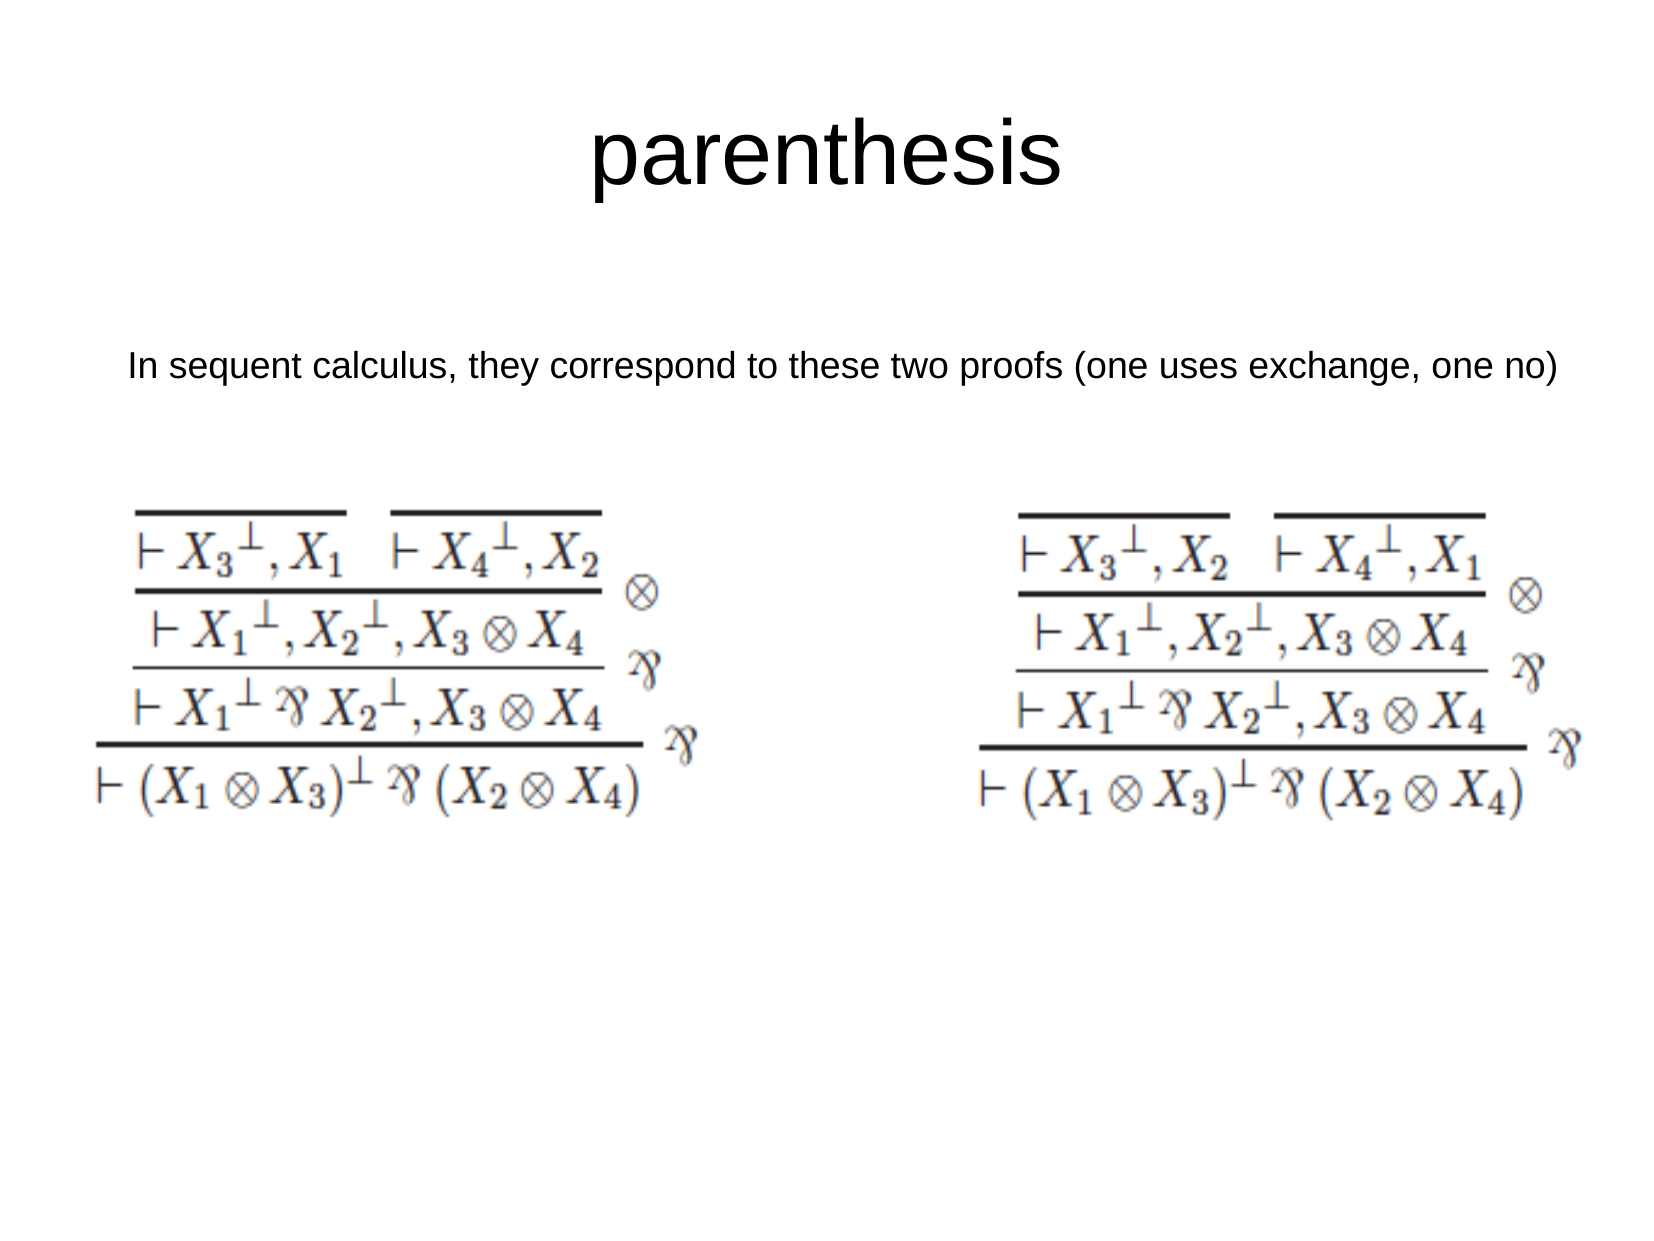

# parenthesis
In sequent calculus, they correspond to these two proofs (one uses exchange, one no)